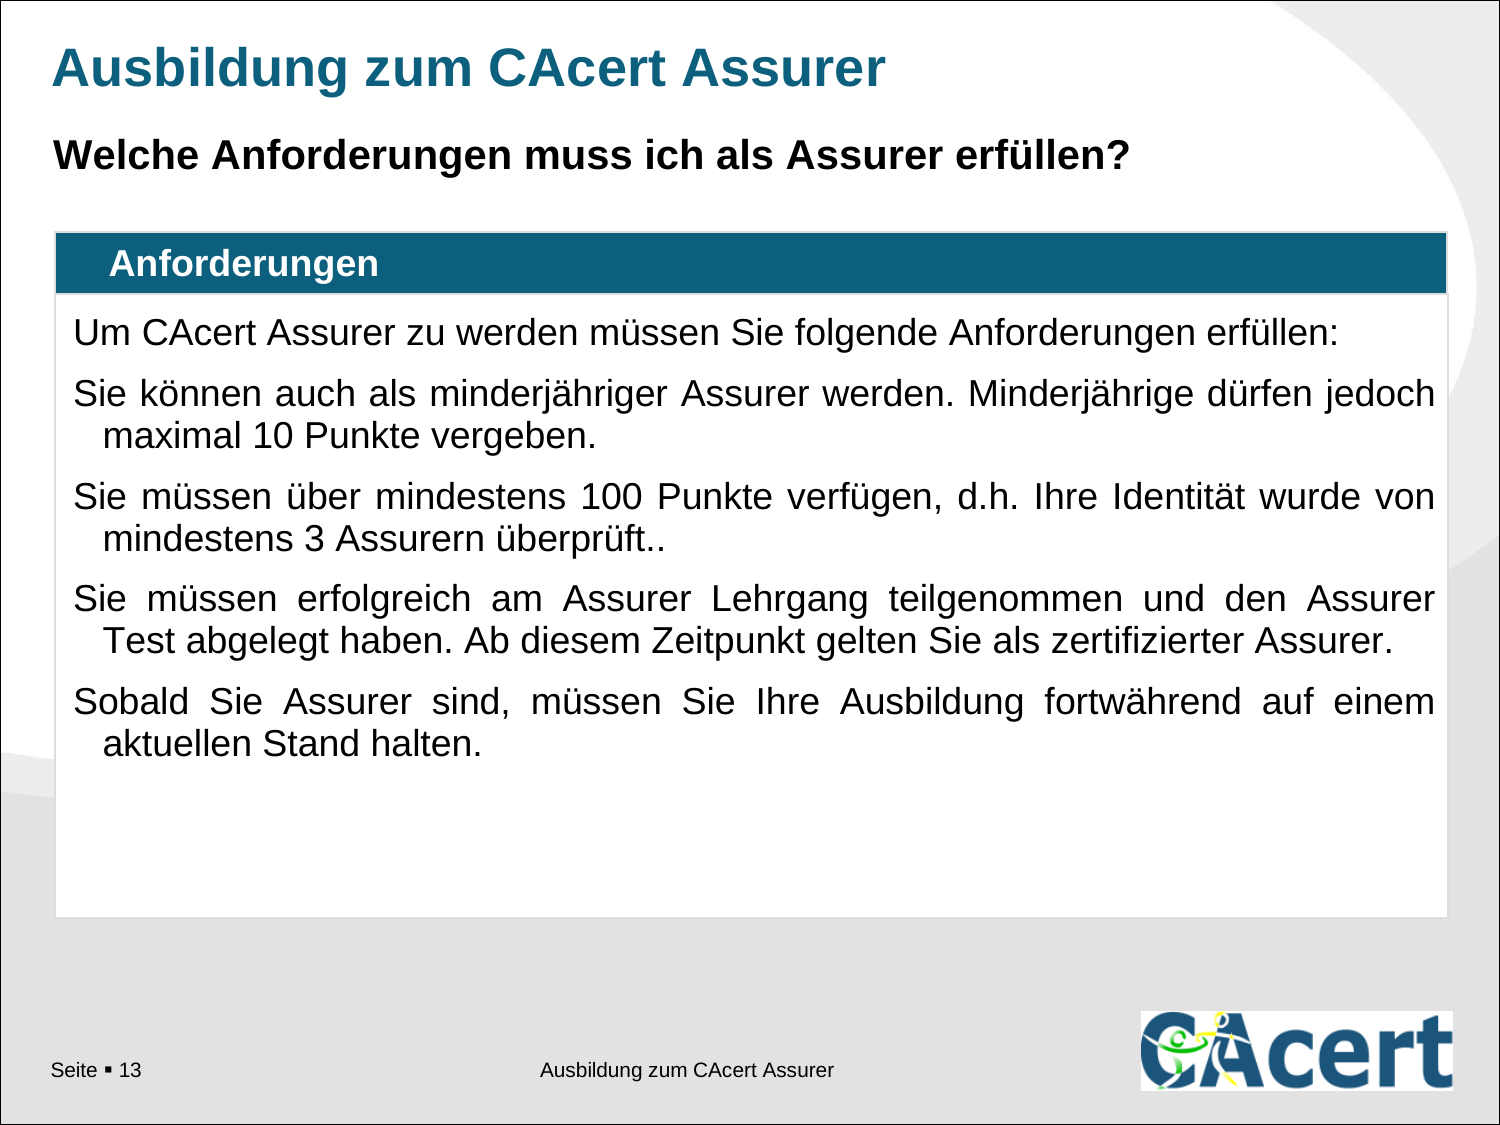

# Ausbildung zum CAcert Assurer
Welche Anforderungen muss ich als Assurer erfüllen?
Anforderungen
Um CAcert Assurer zu werden müssen Sie folgende Anforderungen erfüllen:
Sie können auch als minderjähriger Assurer werden. Minderjährige dürfen jedoch maximal 10 Punkte vergeben.
Sie müssen über mindestens 100 Punkte verfügen, d.h. Ihre Identität wurde von mindestens 3 Assurern überprüft..
Sie müssen erfolgreich am Assurer Lehrgang teilgenommen und den Assurer Test abgelegt haben. Ab diesem Zeitpunkt gelten Sie als zertifizierter Assurer.
Sobald Sie Assurer sind, müssen Sie Ihre Ausbildung fortwährend auf einem aktuellen Stand halten.
Ausbildung zum CAcert Assurer